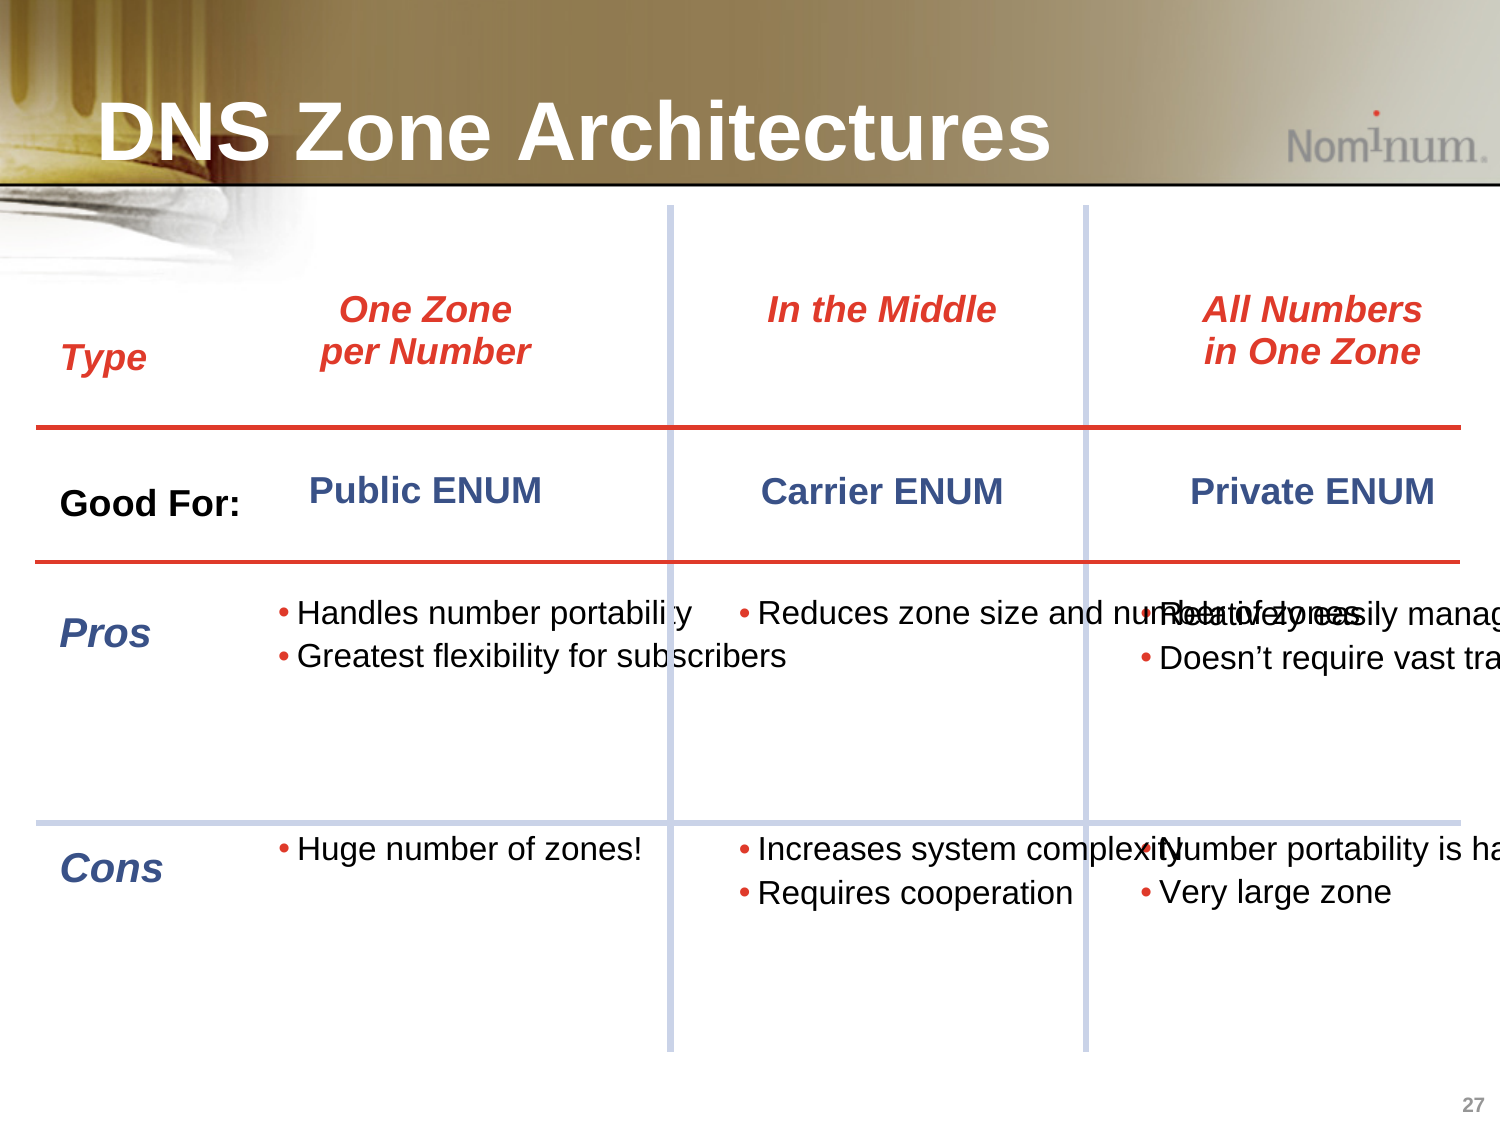

# DNS Zone Architectures
In the Middle
Carrier ENUM
Reduces zone size and number of zones
Increases system complexity
Requires cooperation
One Zone
per Number
Public ENUM
Handles number portability
Greatest flexibility for subscribers
Huge number of zones!
All Numbers
in One Zone
Private ENUM
Relatively easily managed
Doesn’t require vast tracts of hardware
Number portability is harder
Very large zone
Type
Good For:
Pros
Cons